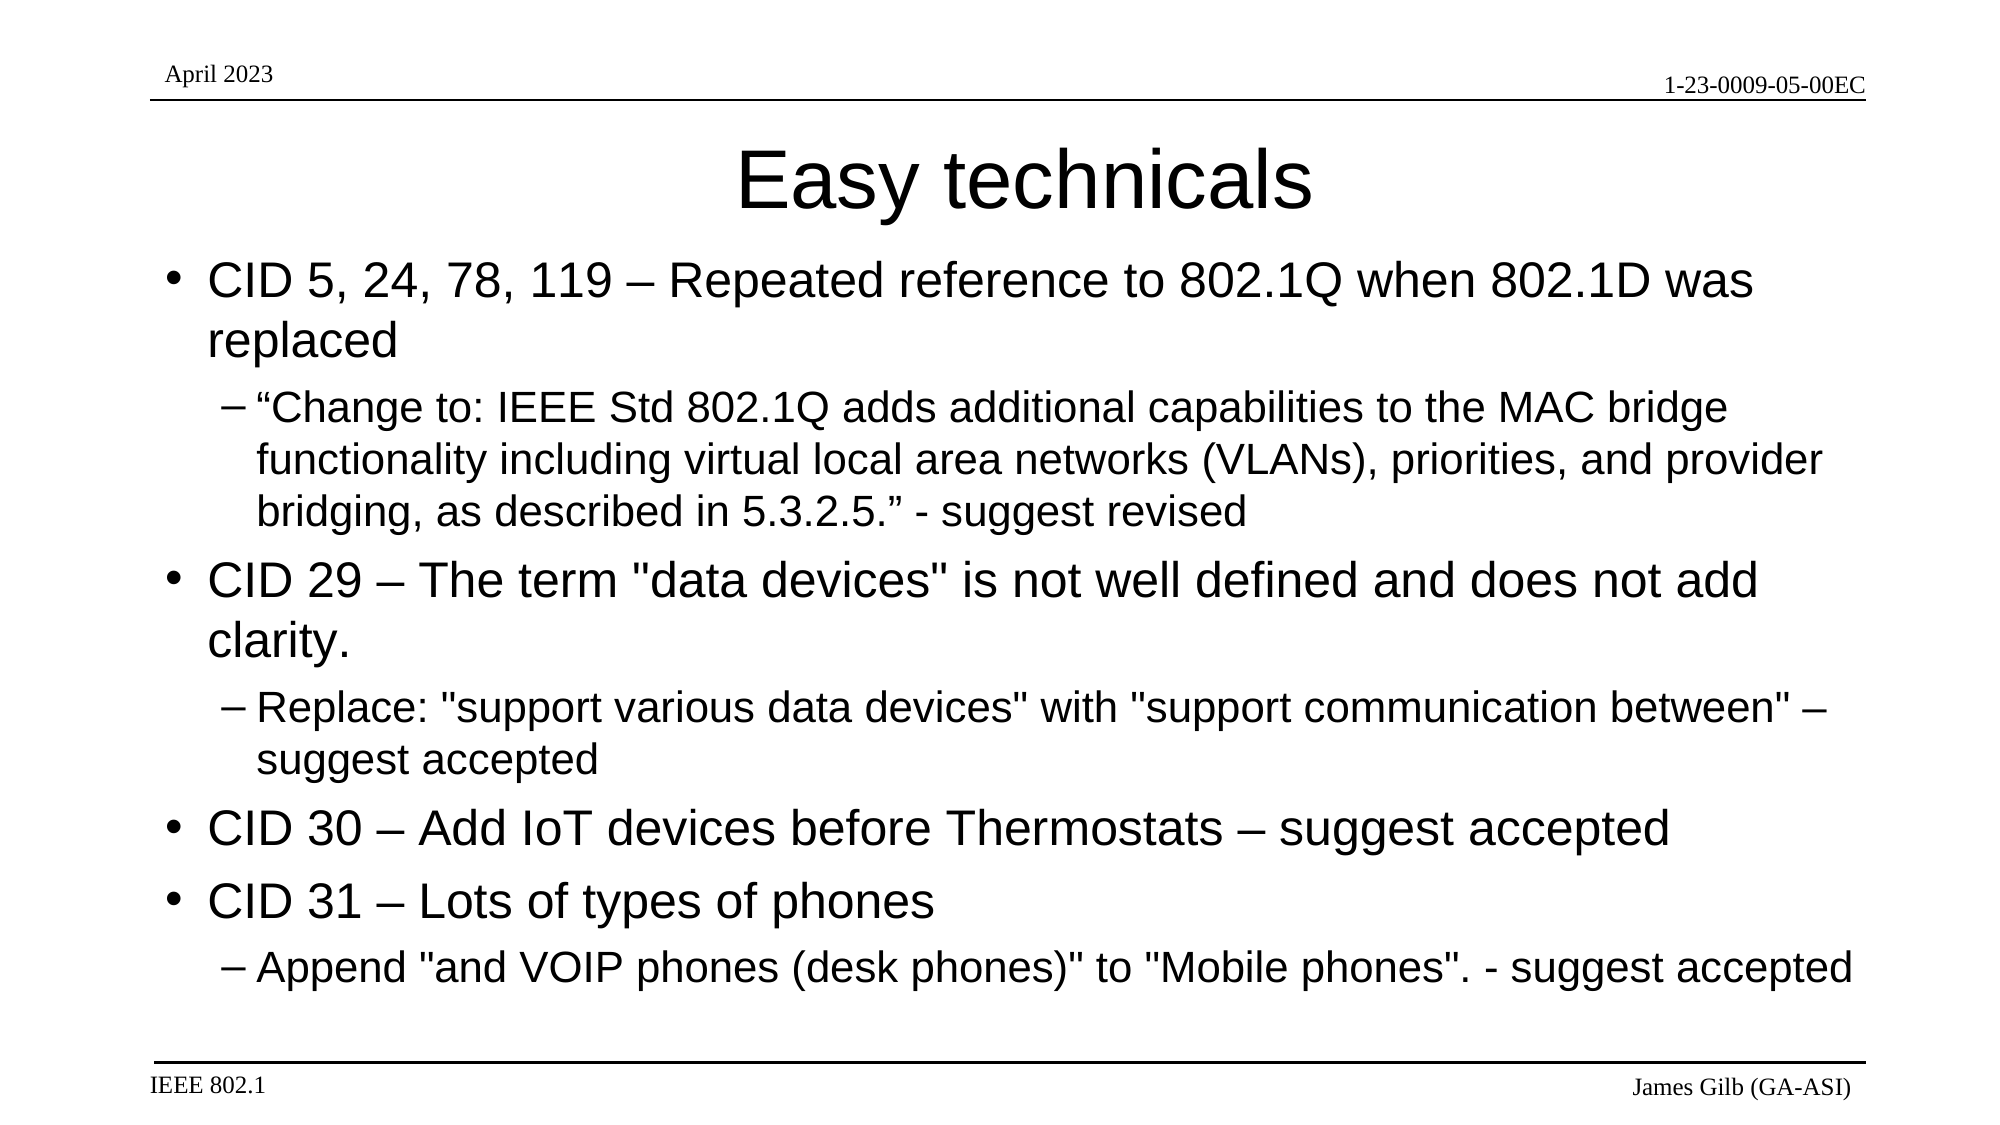

# Easy technicals
CID 5, 24, 78, 119 – Repeated reference to 802.1Q when 802.1D was replaced
“Change to: IEEE Std 802.1Q adds additional capabilities to the MAC bridge functionality including virtual local area networks (VLANs), priorities, and provider bridging, as described in 5.3.2.5.” - suggest revised
CID 29 – The term "data devices" is not well defined and does not add clarity.
Replace: "support various data devices" with "support communication between" – suggest accepted
CID 30 – Add IoT devices before Thermostats – suggest accepted
CID 31 – Lots of types of phones
Append "and VOIP phones (desk phones)" to "Mobile phones". - suggest accepted